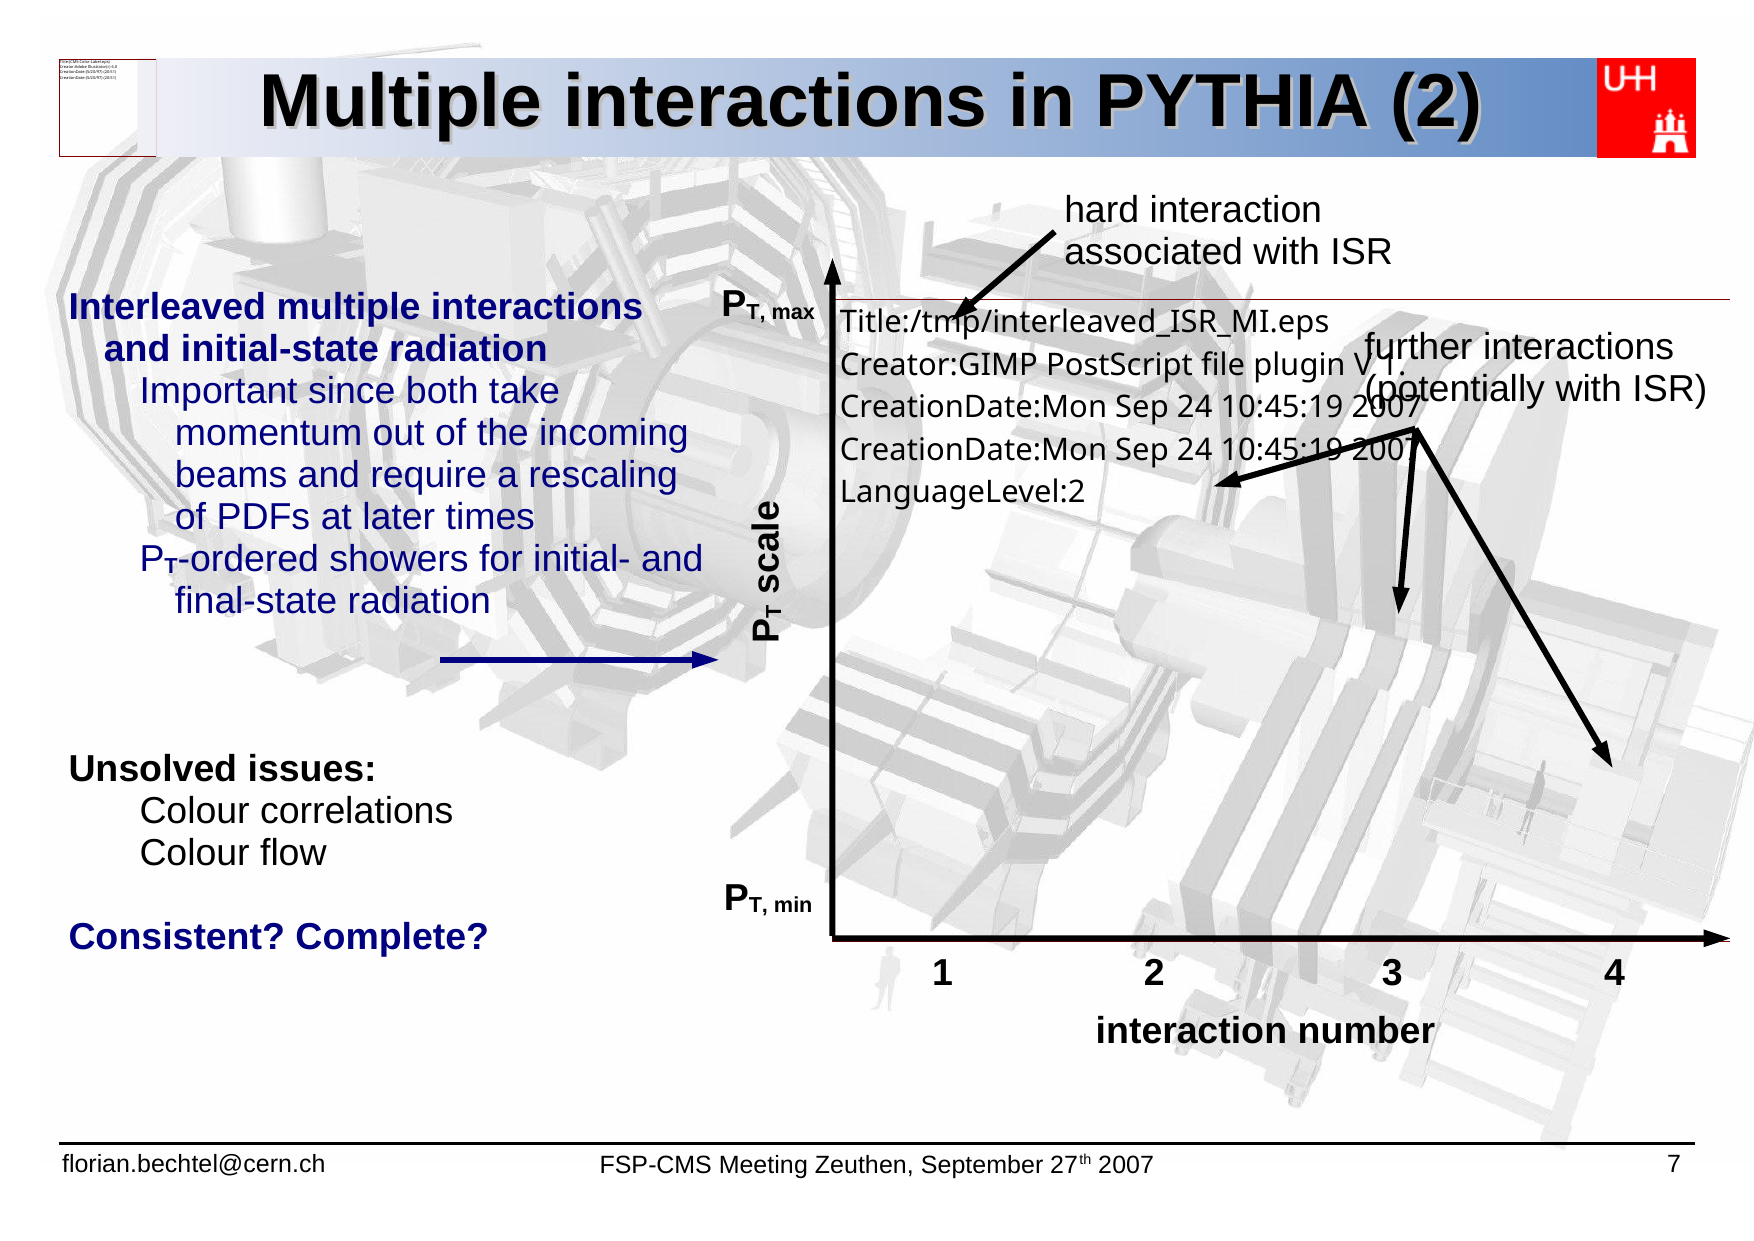

Multiple interactions in PYTHIA (2)
hard interaction
associated with ISR
PT, max
Interleaved multiple interactions and initial-state radiation
Important since both take momentum out of the incoming beams and require a rescaling of PDFs at later times
PT-ordered showers for initial- and final-state radiation
Unsolved issues:
Colour correlations
Colour flow
Consistent? Complete?
further interactions
(potentially with ISR)
PT scale
PT, min
1
2
3
4
interaction number
florian.bechtel@cern.ch
FSP-CMS Meeting Zeuthen, September 27th 2007